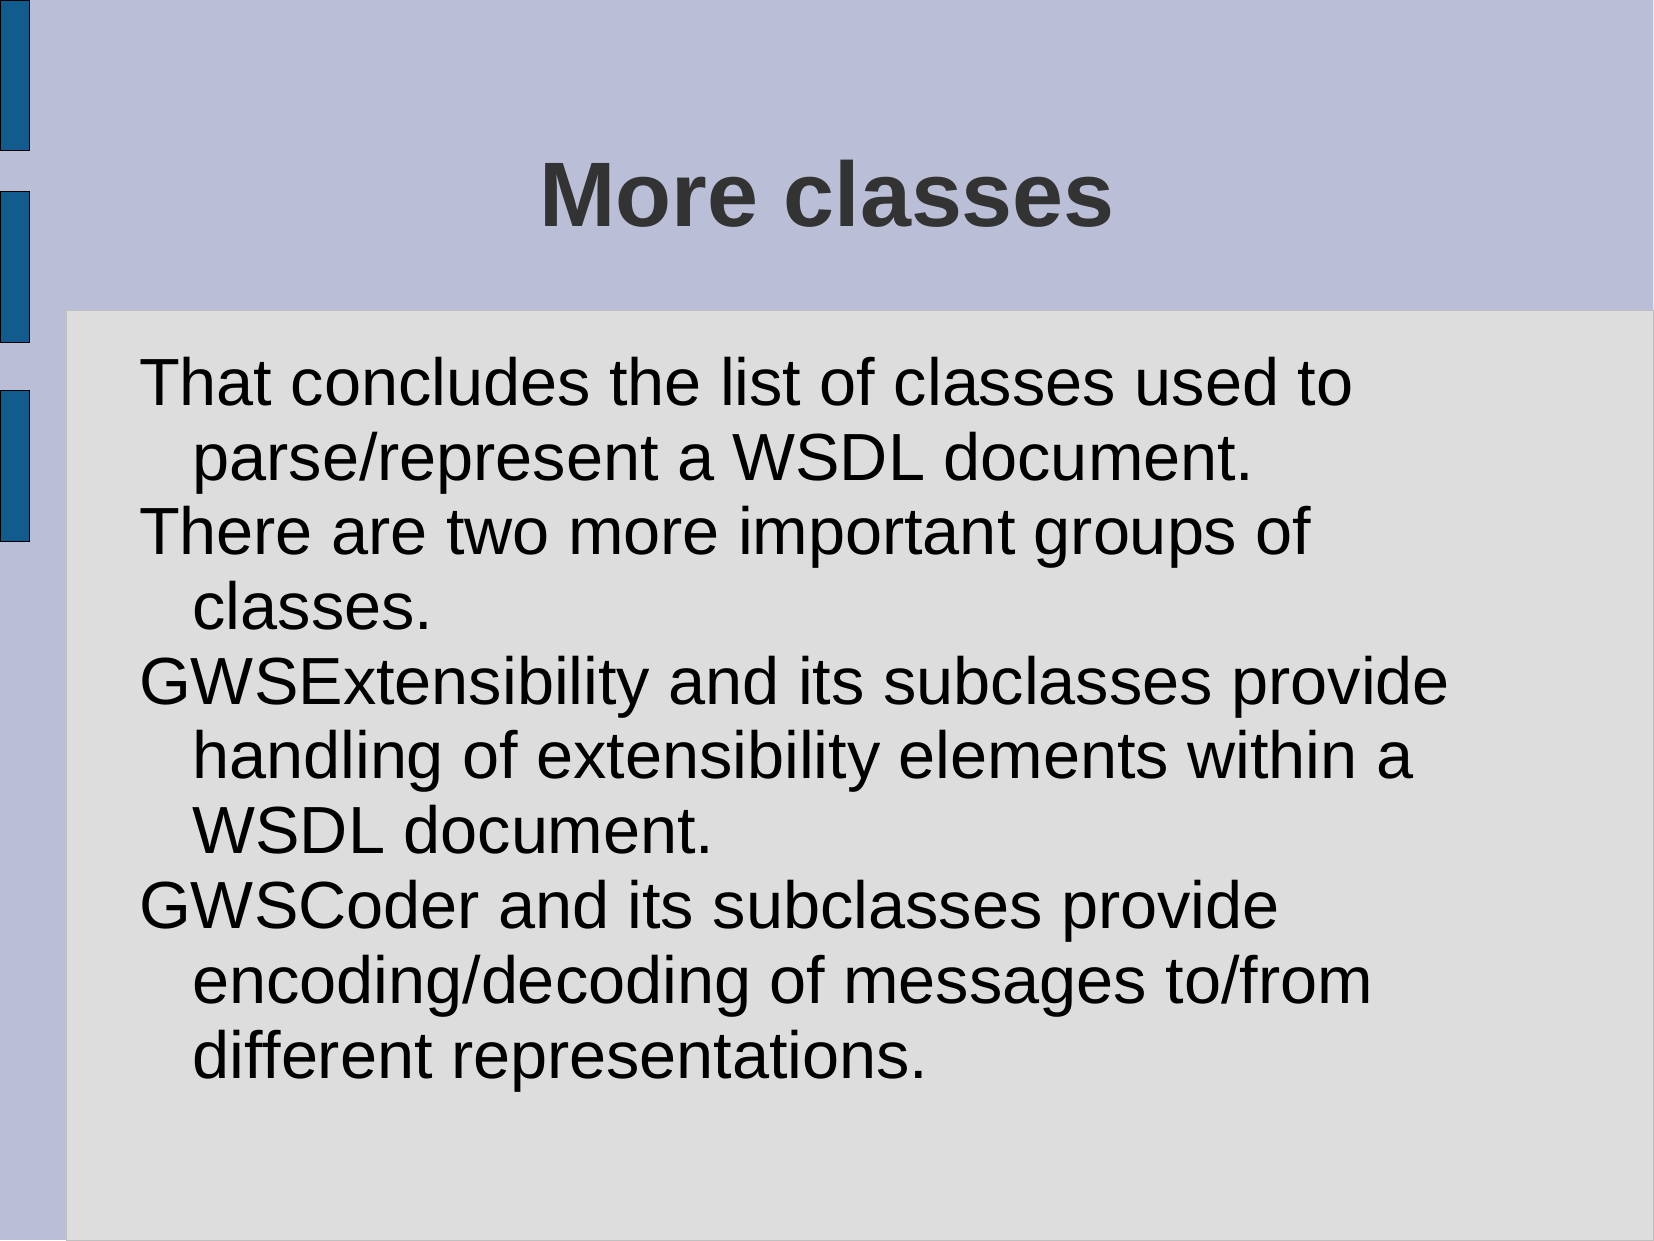

# More classes
That concludes the list of classes used to parse/represent a WSDL document.
There are two more important groups of classes.
GWSExtensibility and its subclasses provide handling of extensibility elements within a WSDL document.
GWSCoder and its subclasses provide encoding/decoding of messages to/from different representations.